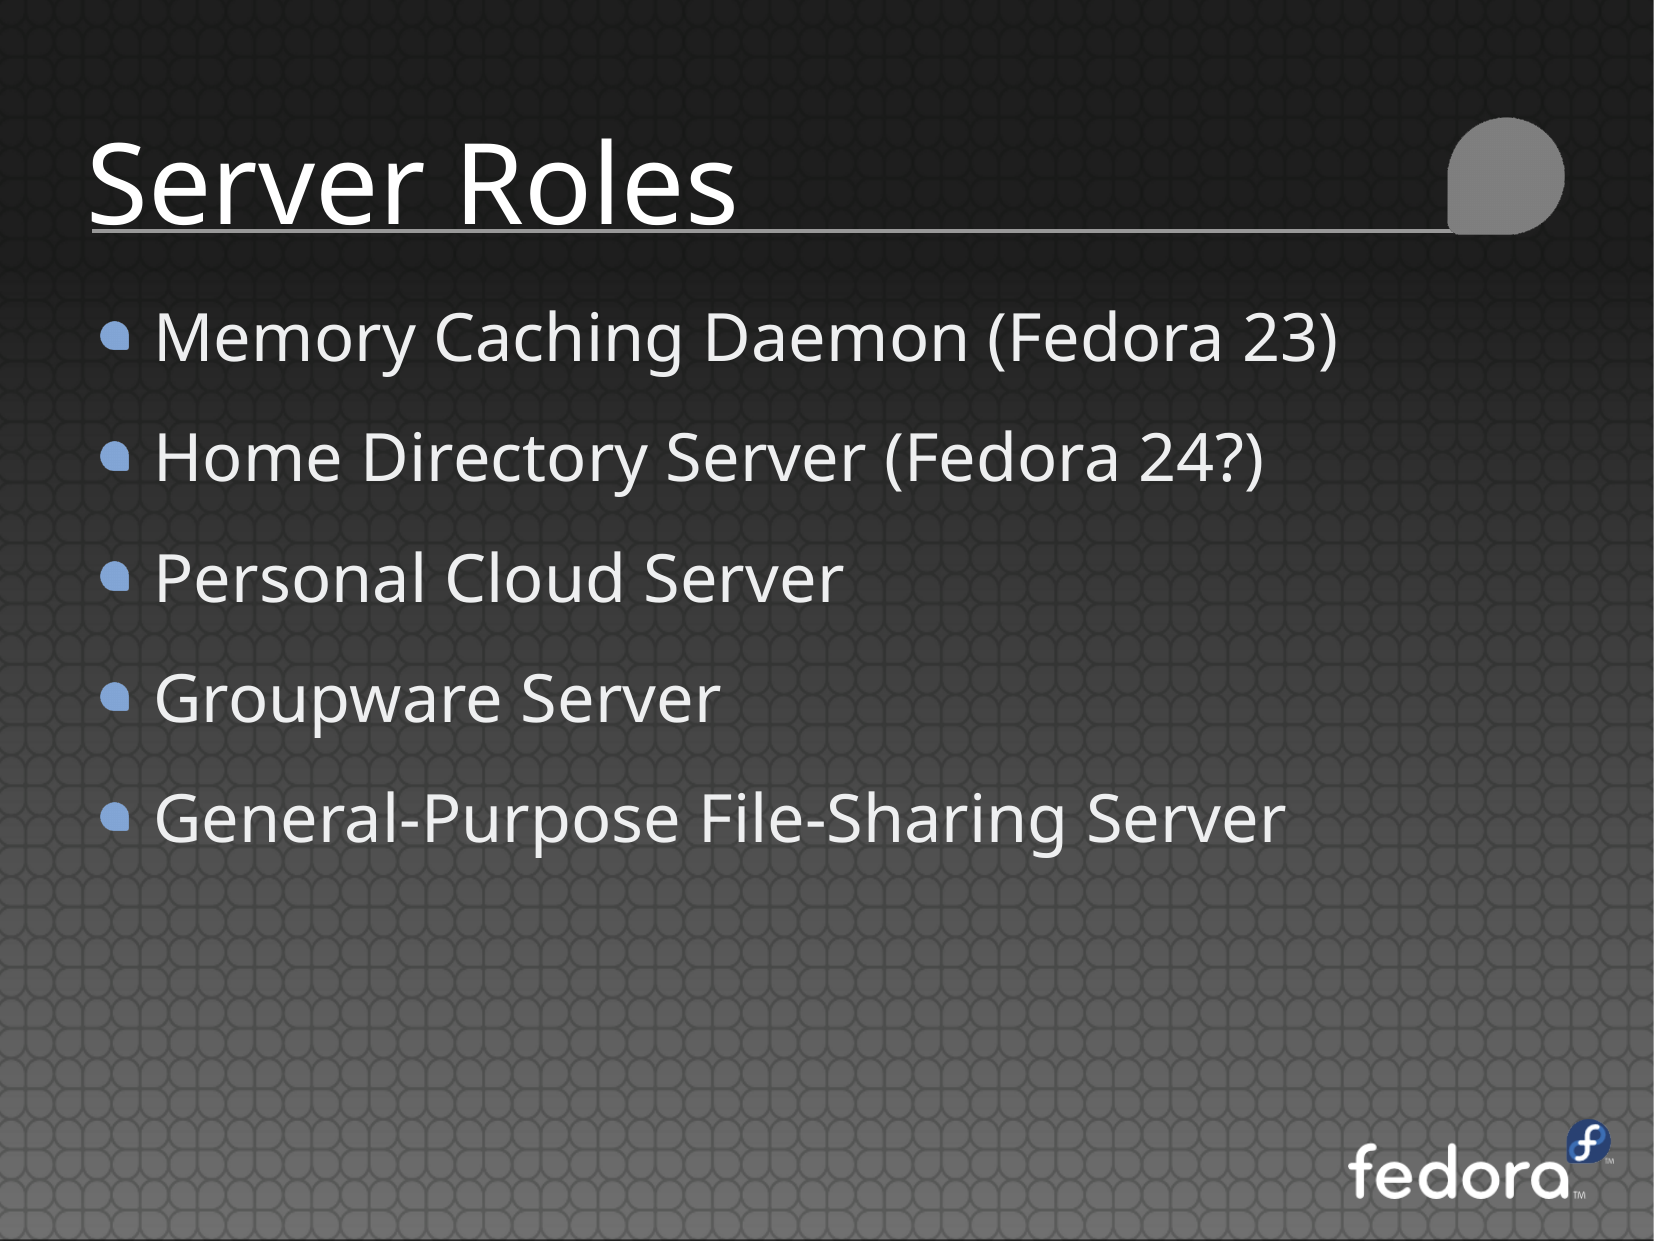

# Server Roles
Memory Caching Daemon (Fedora 23)
Home Directory Server (Fedora 24?)
Personal Cloud Server
Groupware Server
General-Purpose File-Sharing Server